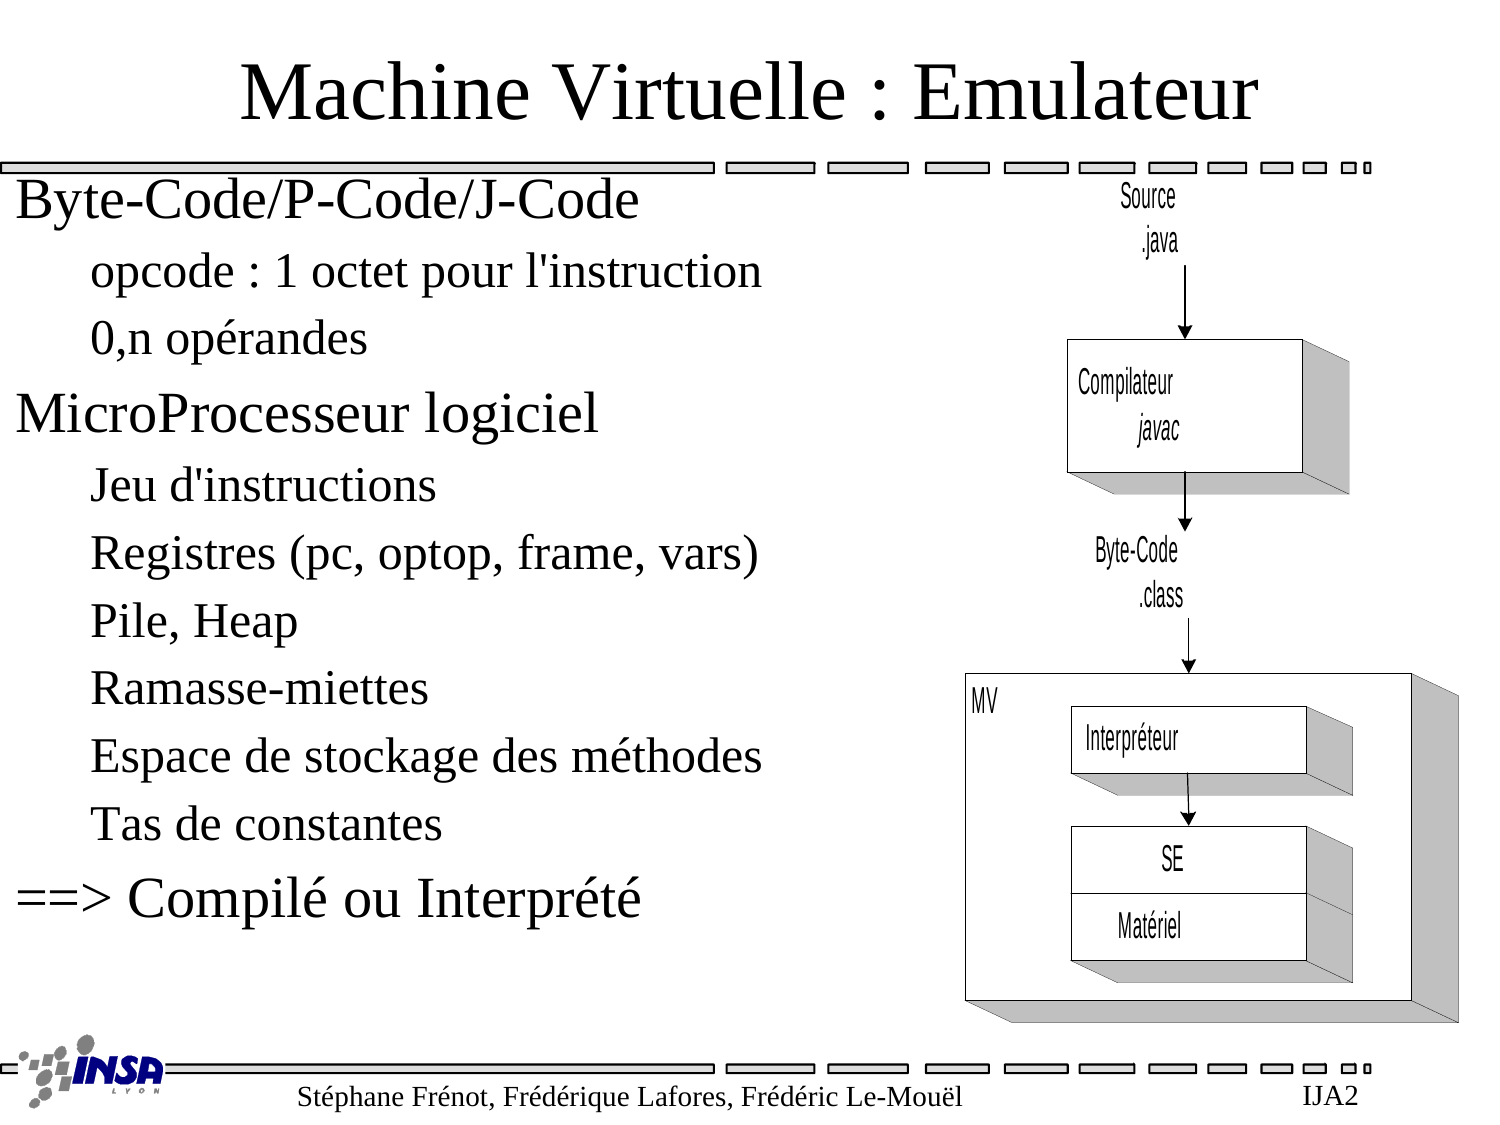

# Machine Virtuelle : Emulateur
Byte-Code/P-Code/J-Code
opcode : 1 octet pour l'instruction
0,n opérandes
MicroProcesseur logiciel
Jeu d'instructions
Registres (pc, optop, frame, vars)
Pile, Heap
Ramasse-miettes
Espace de stockage des méthodes
Tas de constantes
==> Compilé ou Interprété